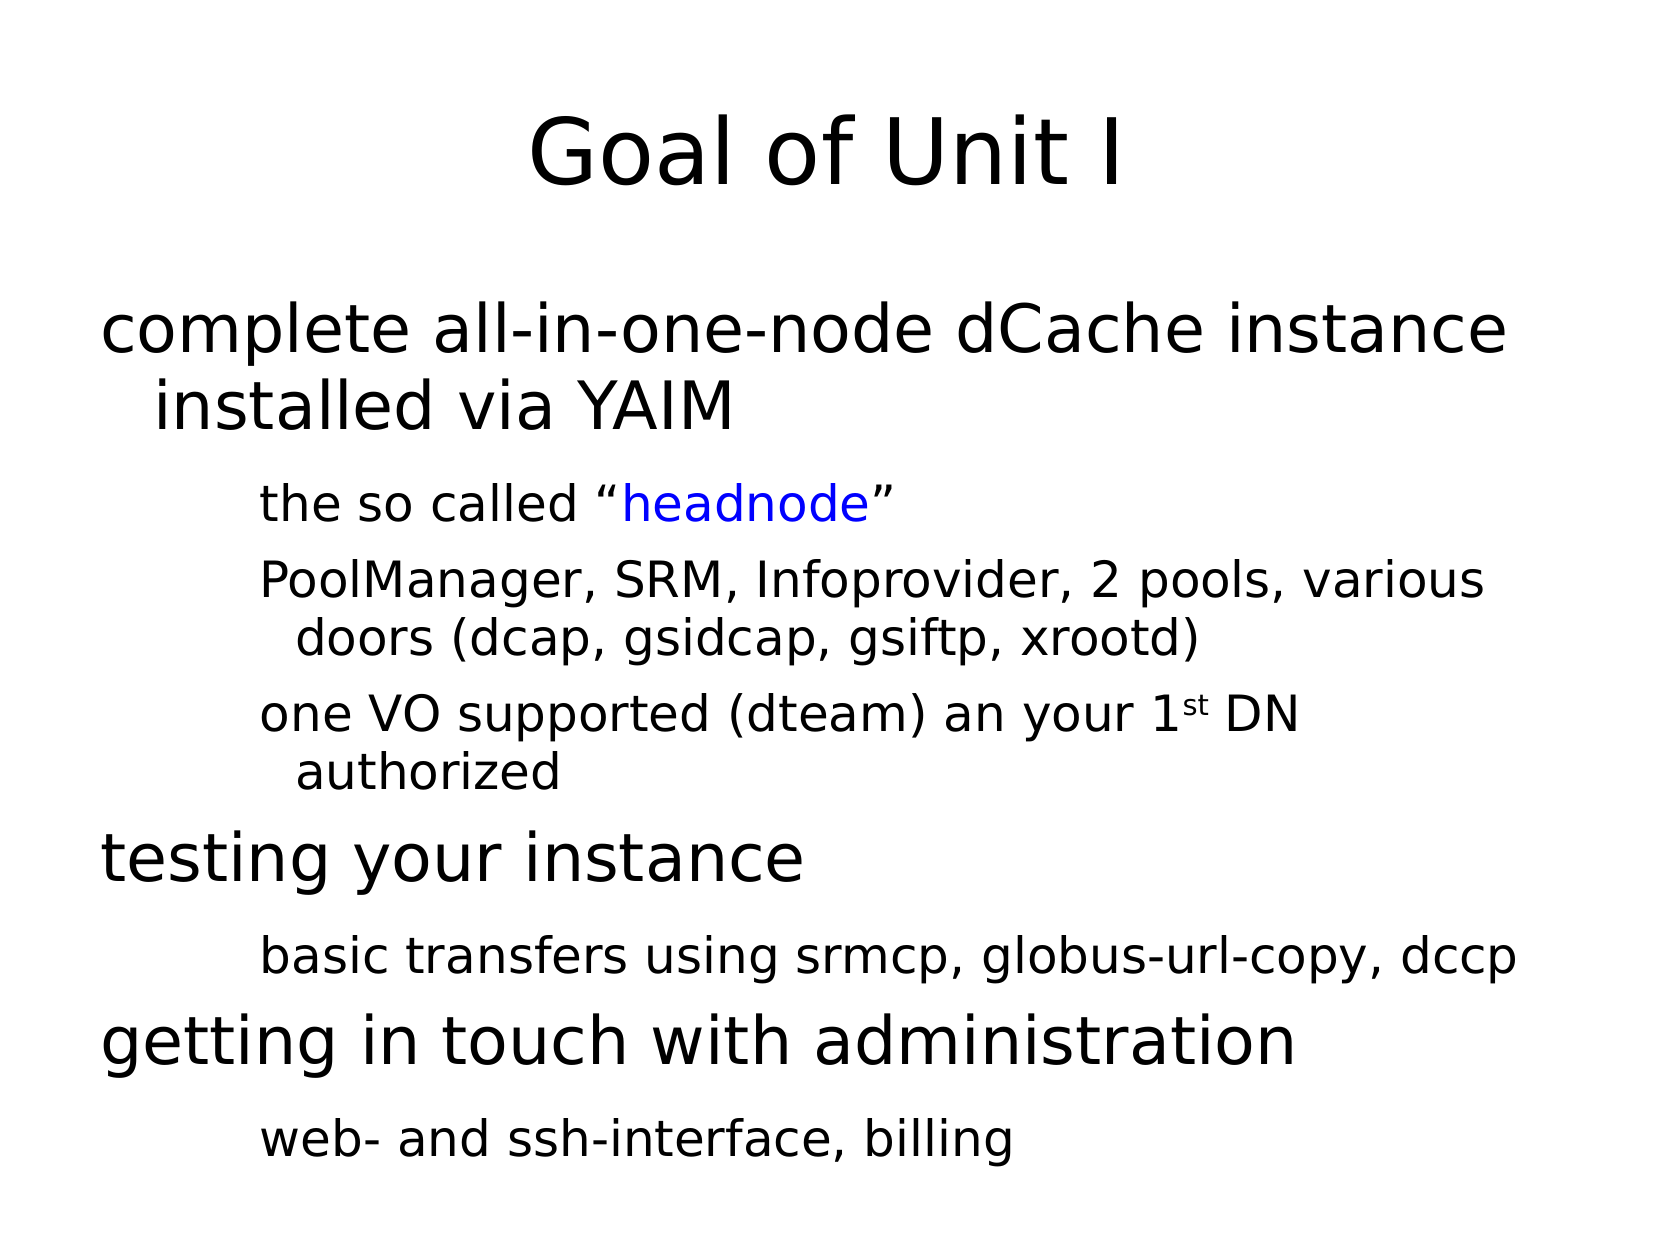

# Goal of Unit I
complete all-in-one-node dCache instance
installed via YAIM
the so called “headnode”
PoolManager, SRM, Infoprovider, 2 pools, various doors (dcap, gsidcap, gsiftp, xrootd)
one VO supported (dteam) an your 1st DN authorized
testing your instance
basic transfers using srmcp, globus-url-copy, dccp
getting in touch with administration
web- and ssh-interface, billing